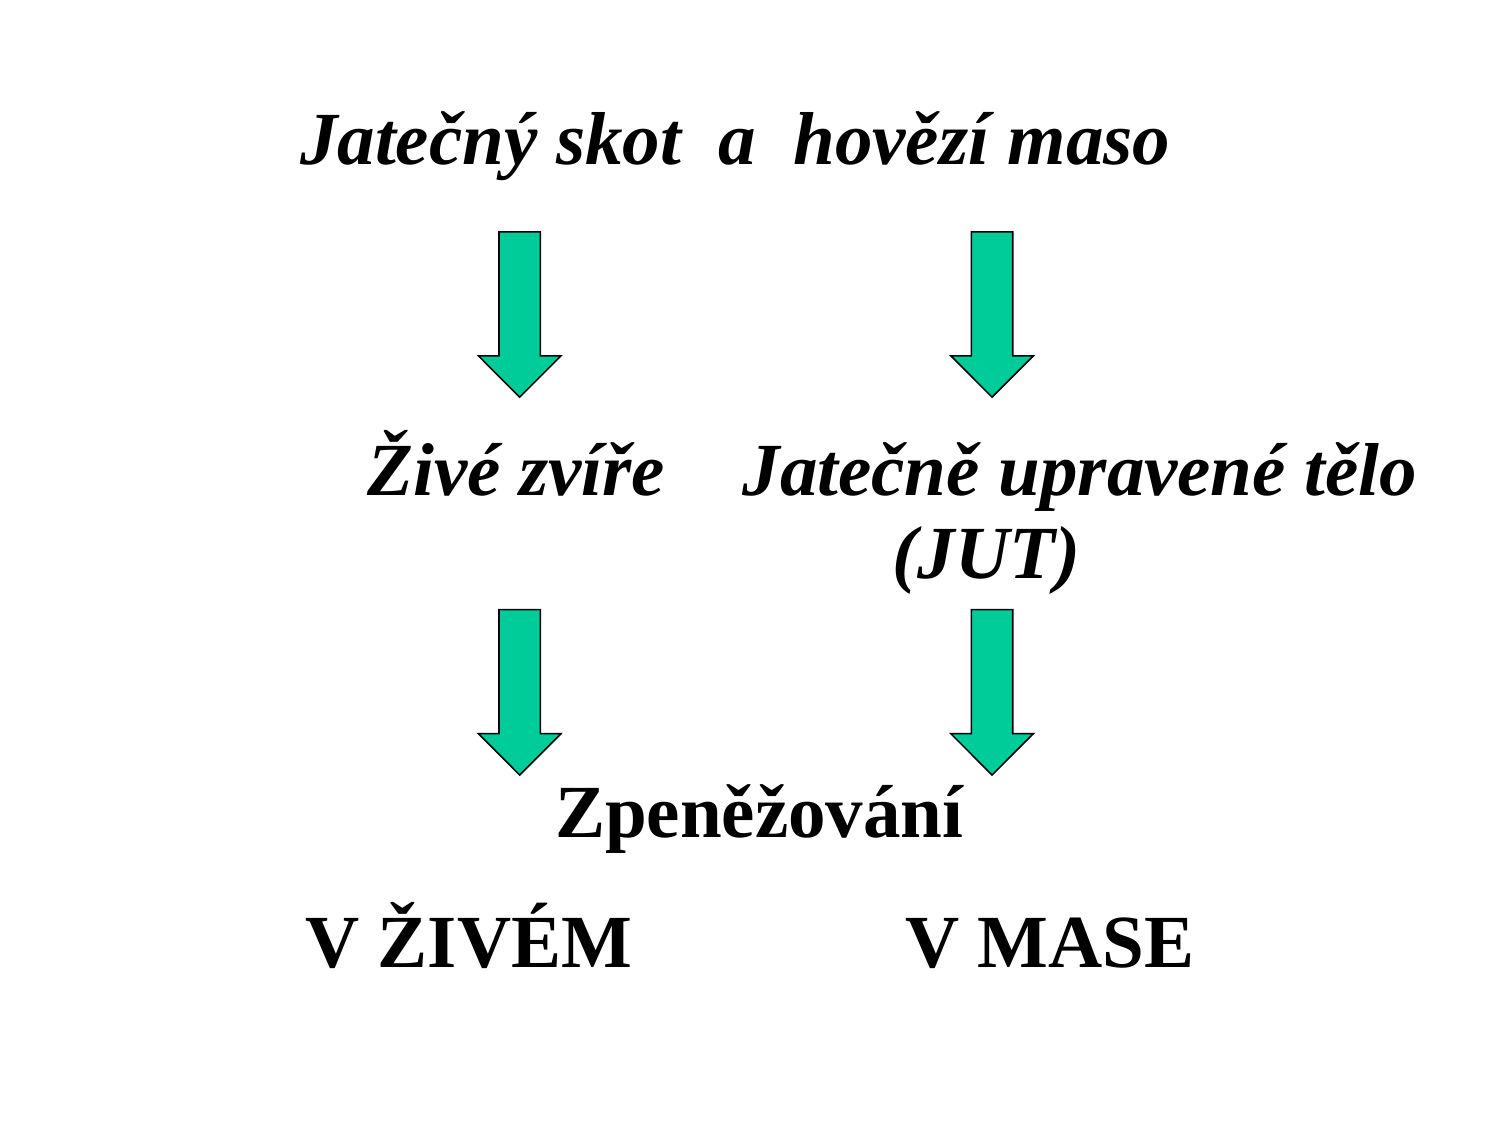

Jatečný skot a hovězí maso
 Živé zvíře	Jatečně upravené tělo
			 (JUT)
 Zpeněžování
V ŽIVÉM		V MASE